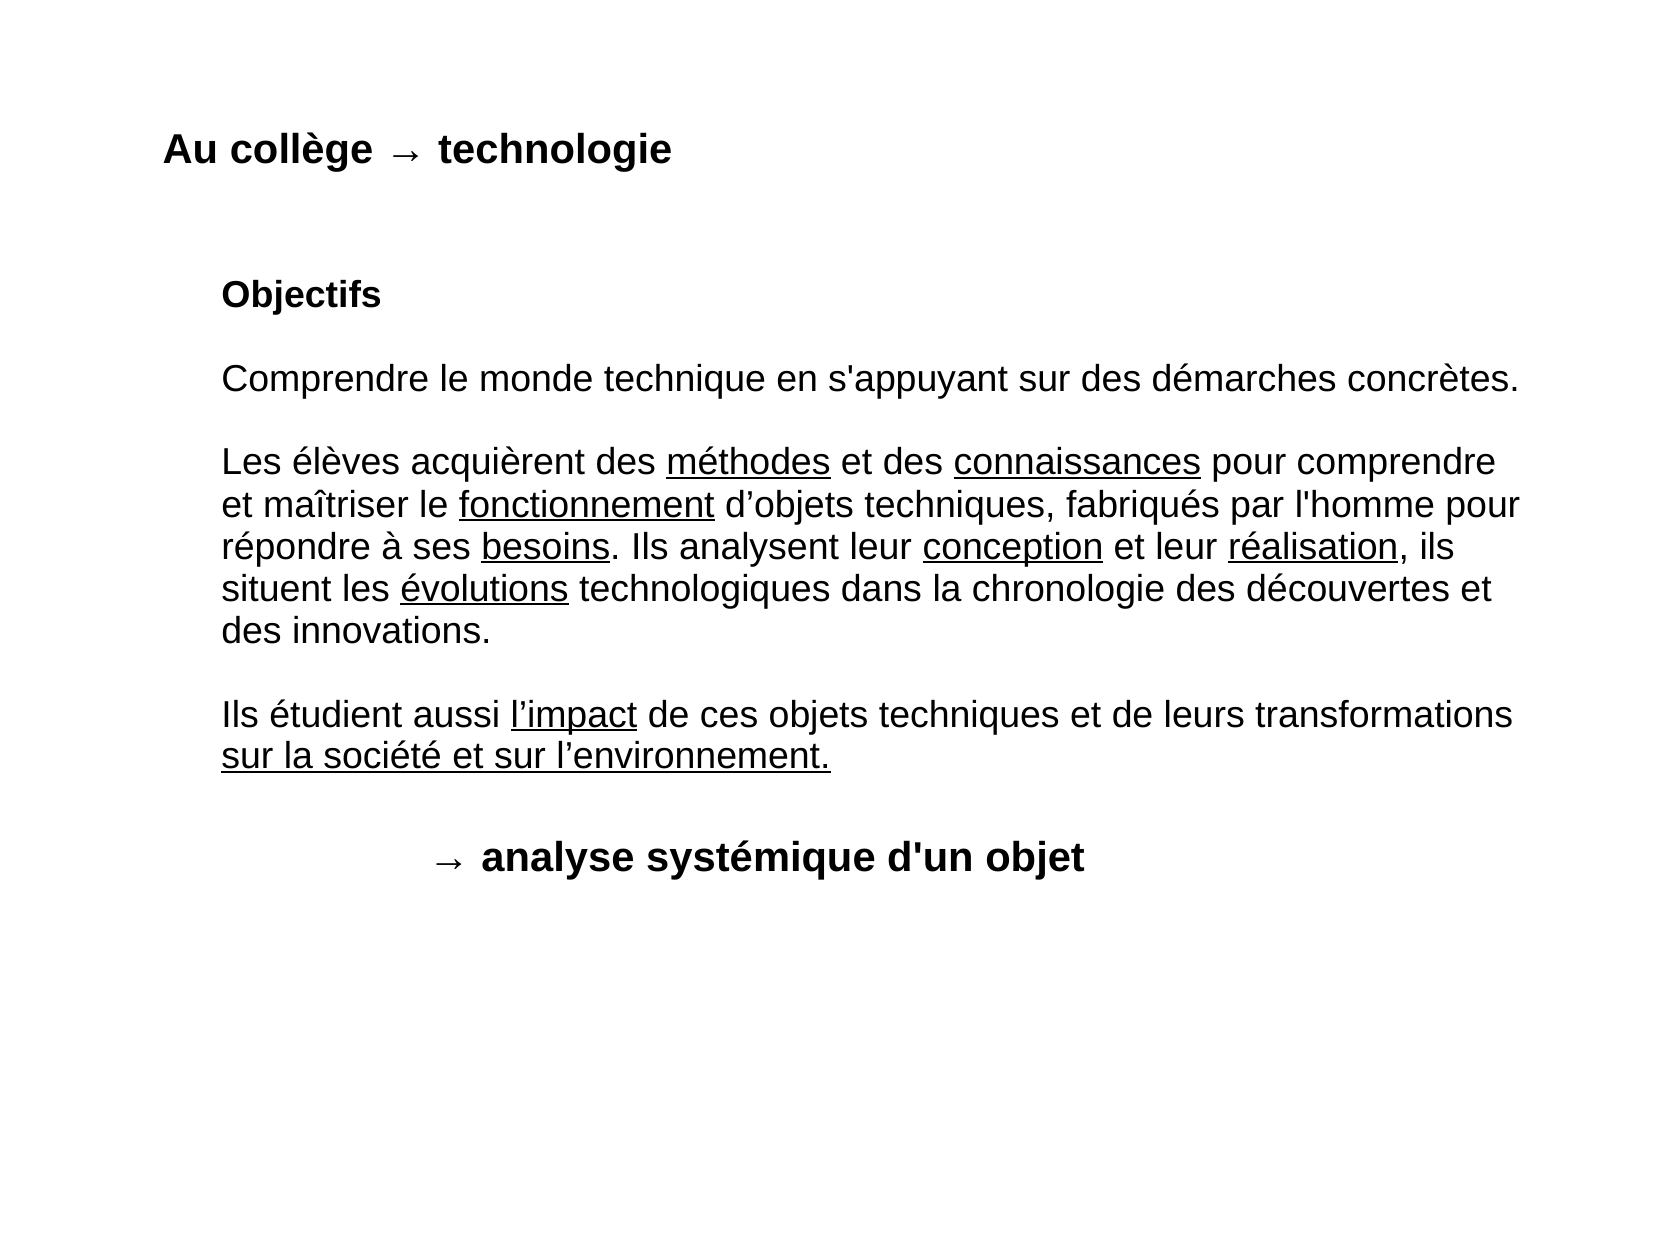

Au collège → technologie
Objectifs
Comprendre le monde technique en s'appuyant sur des démarches concrètes.
Les élèves acquièrent des méthodes et des connaissances pour comprendre et maîtriser le fonctionnement d’objets techniques, fabriqués par l'homme pour répondre à ses besoins. Ils analysent leur conception et leur réalisation, ils situent les évolutions technologiques dans la chronologie des découvertes et des innovations.
Ils étudient aussi l’impact de ces objets techniques et de leurs transformations sur la société et sur l’environnement.
→ analyse systémique d'un objet